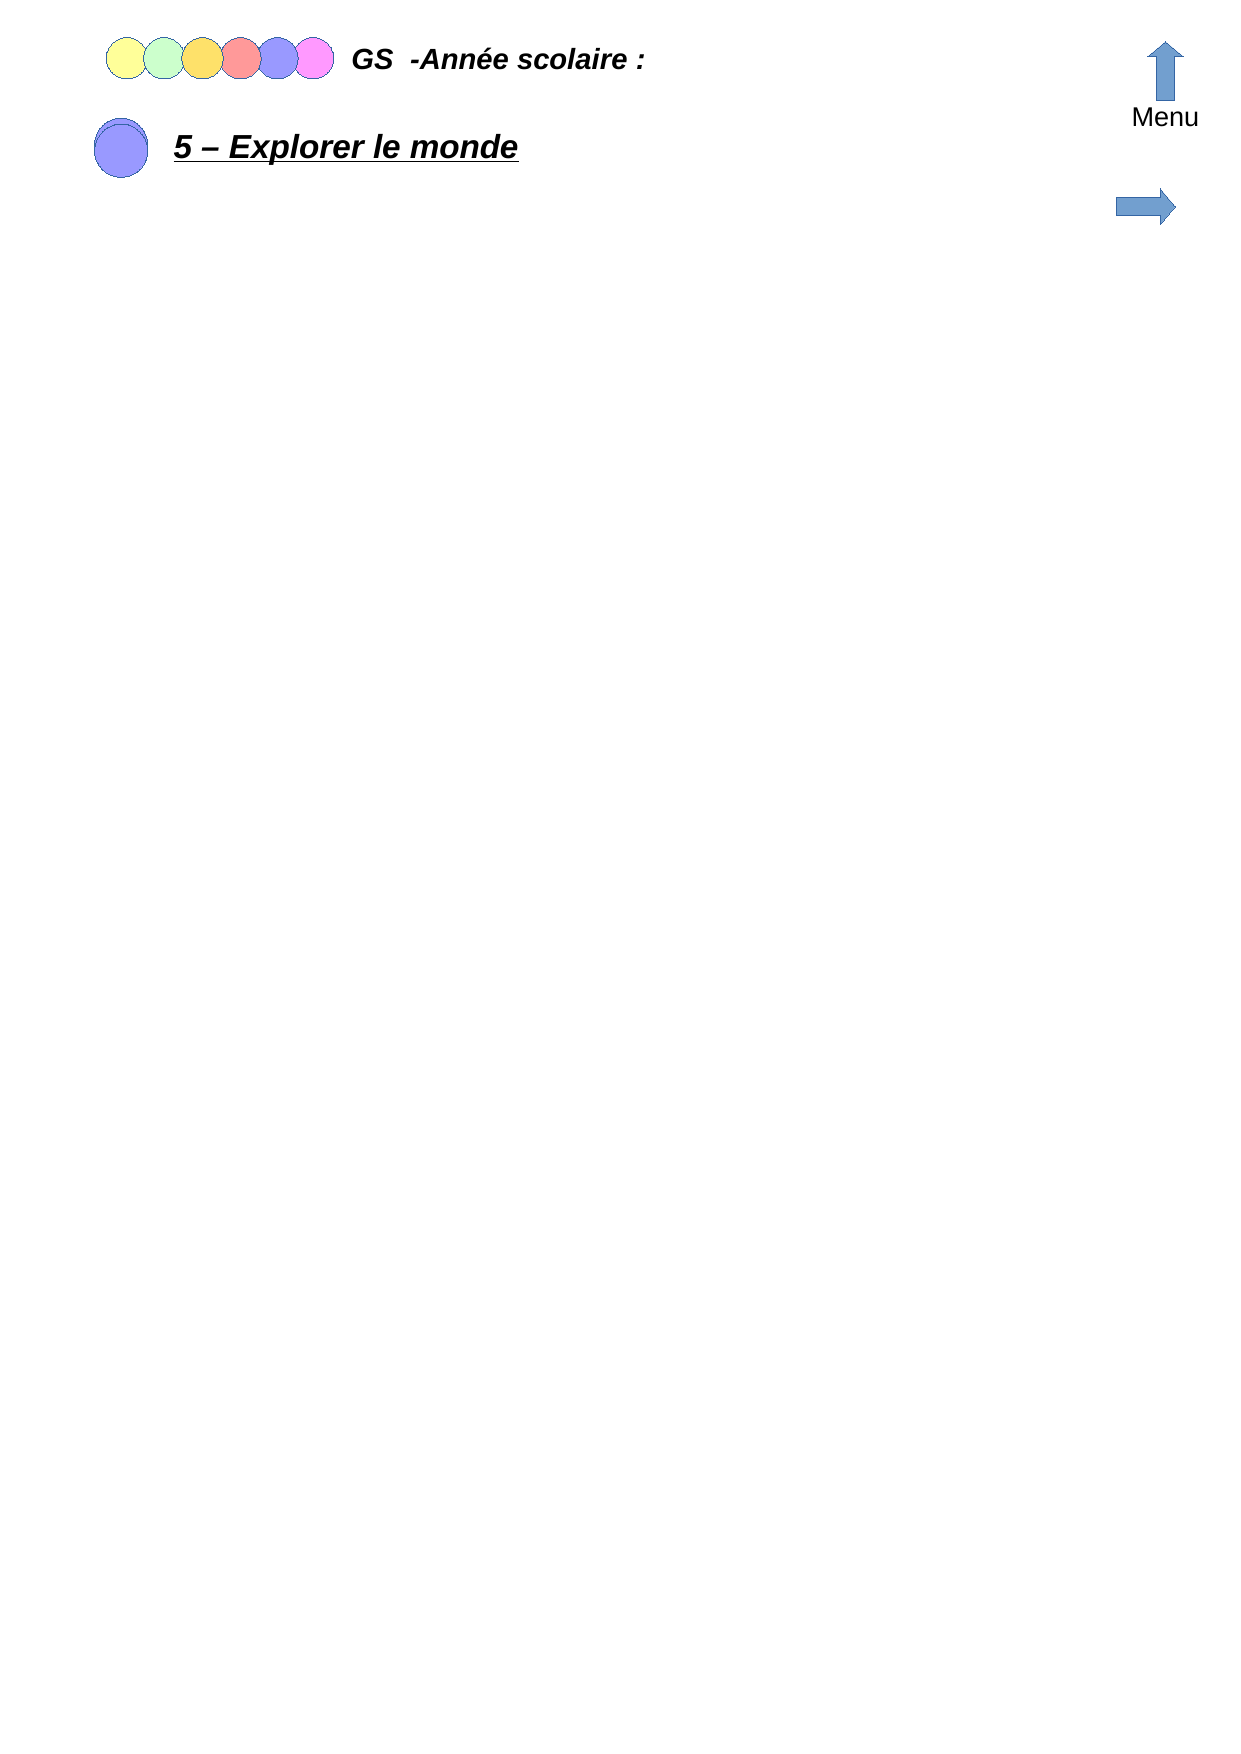

GS -Année scolaire :
Menu
 5 – Explorer le monde